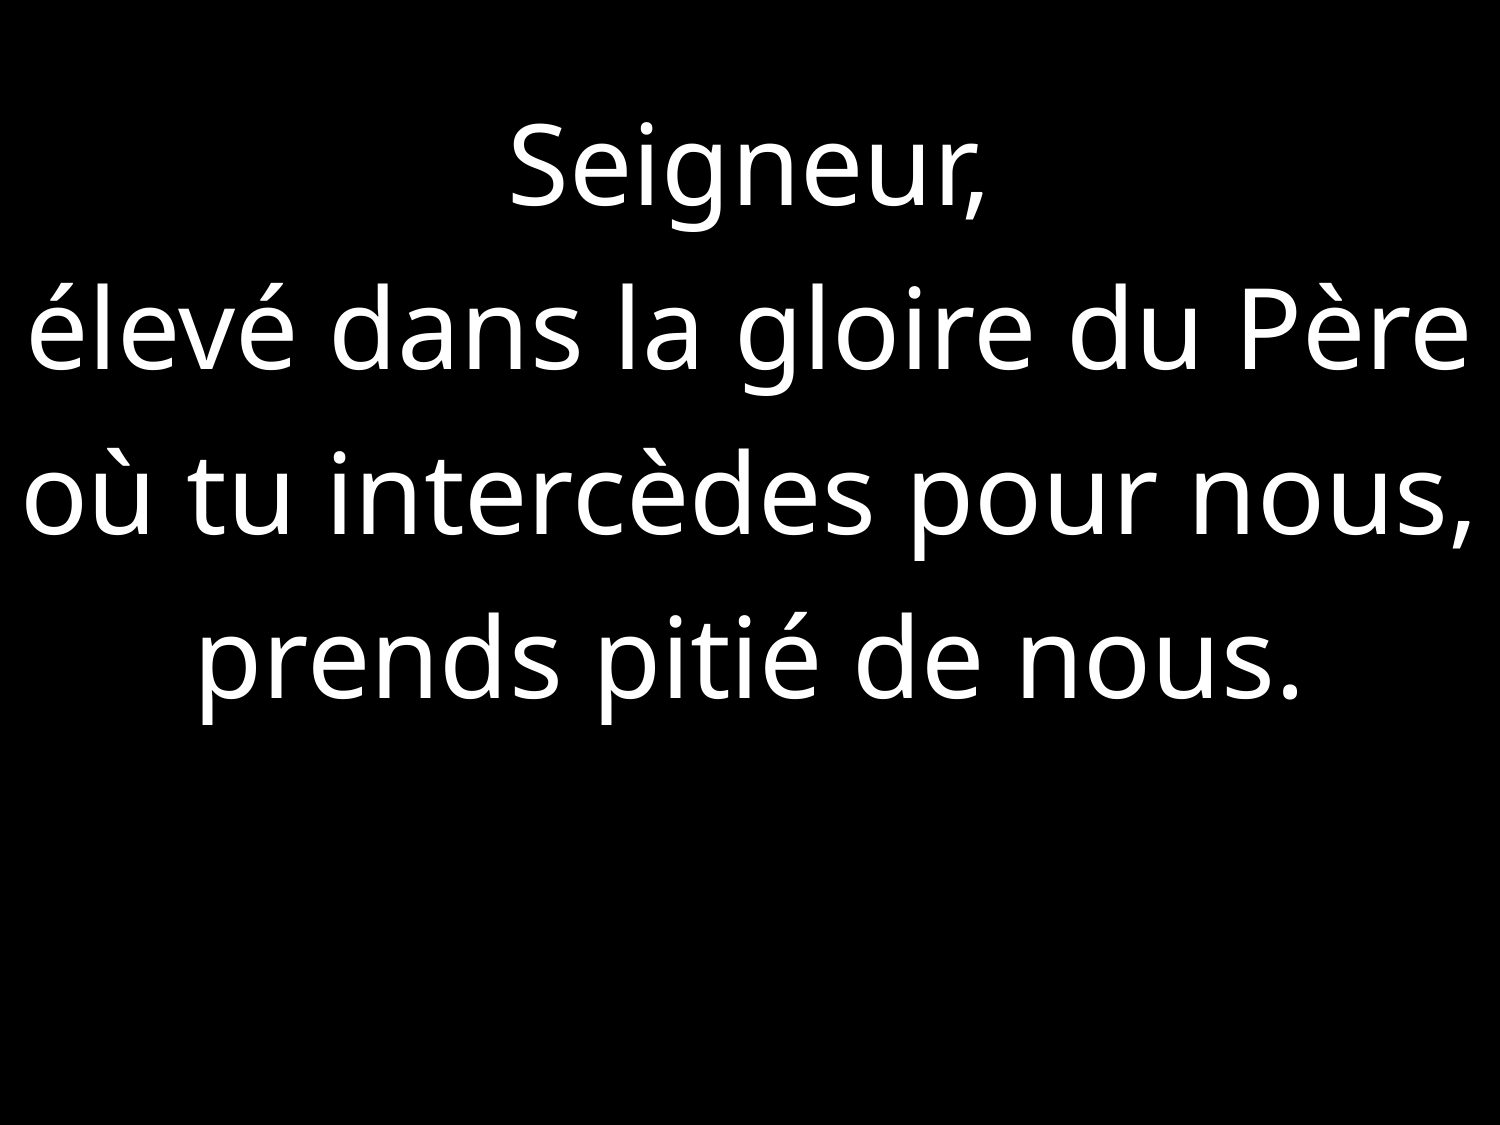

# Seigneur,
élevé dans la gloire du Père
où tu intercèdes pour nous,
prends pitié de nous.